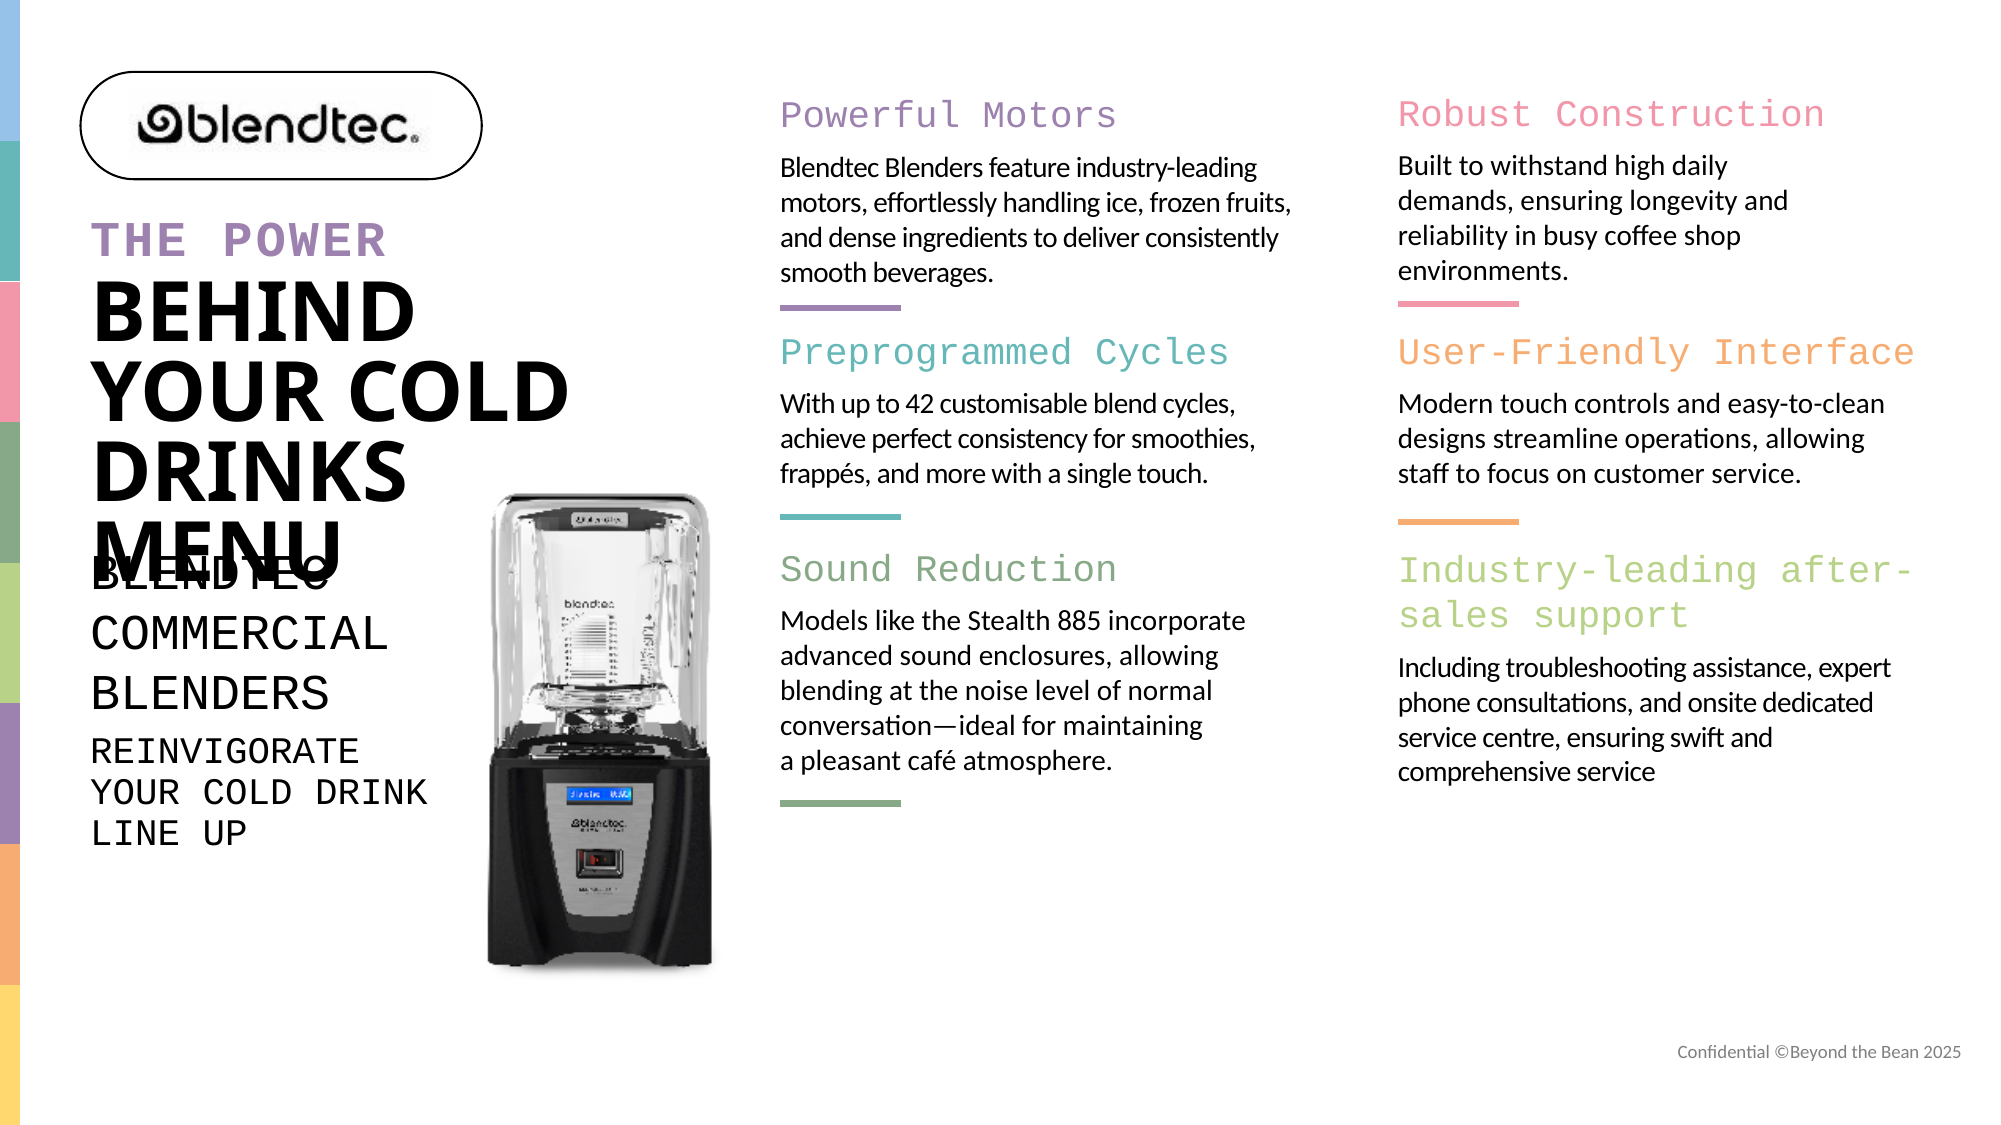

Robust Construction
Built to withstand high daily demands, ensuring longevity and reliability in busy coffee shop environments.
Powerful Motors
Blendtec Blenders feature industry-leading motors, effortlessly handling ice, frozen fruits, and dense ingredients to deliver consistently smooth beverages.
Behind Your Cold Drinks Menu
THE POWER
Preprogrammed Cycles
With up to 42 customisable blend cycles, achieve perfect consistency for smoothies, frappés, and more with a single touch.
User-Friendly Interface
Modern touch controls and easy-to-clean designs streamline operations, allowing
staff to focus on customer service.
Blendtec commercial blenders
Reinvigorate your cold drink line up
Sound Reduction
Models like the Stealth 885 incorporate advanced sound enclosures, allowing blending at the noise level of normal conversation—ideal for maintaining
a pleasant café atmosphere.
Industry-leading after-sales support
Including troubleshooting assistance, expert phone consultations, and onsite dedicated service centre, ensuring swift and comprehensive service
Confidential ©Beyond the Bean 2025